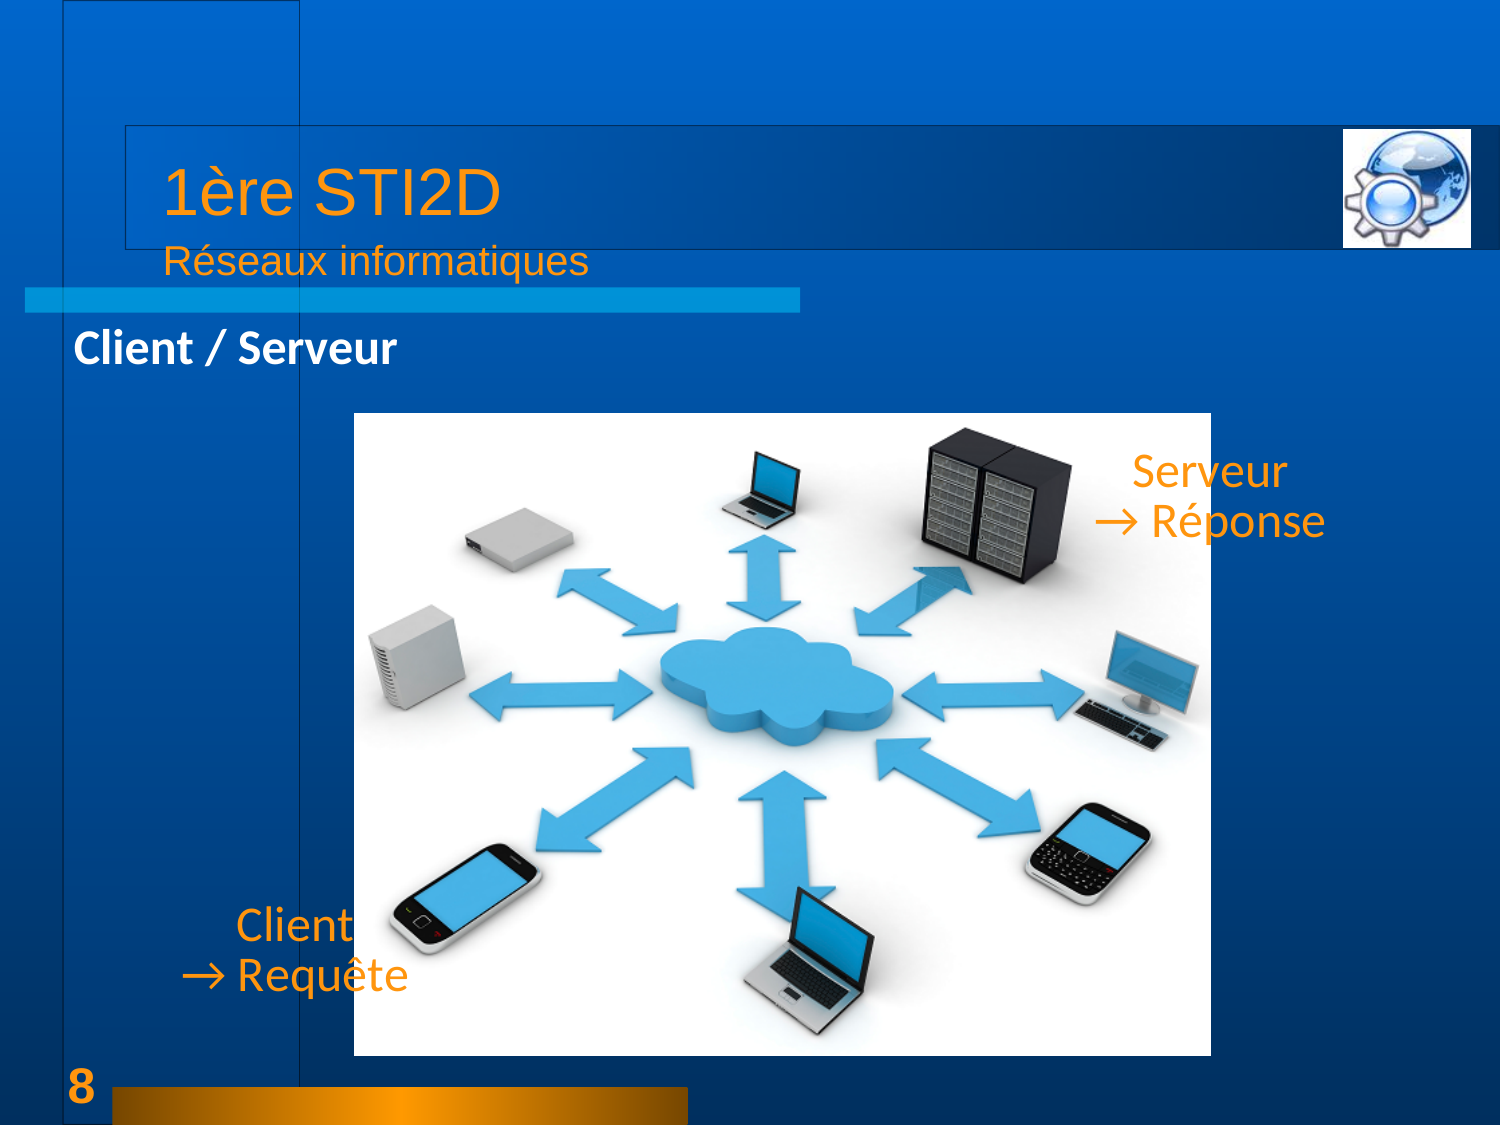

Client / Serveur
Serveur
→ Réponse
Client
→ Requête